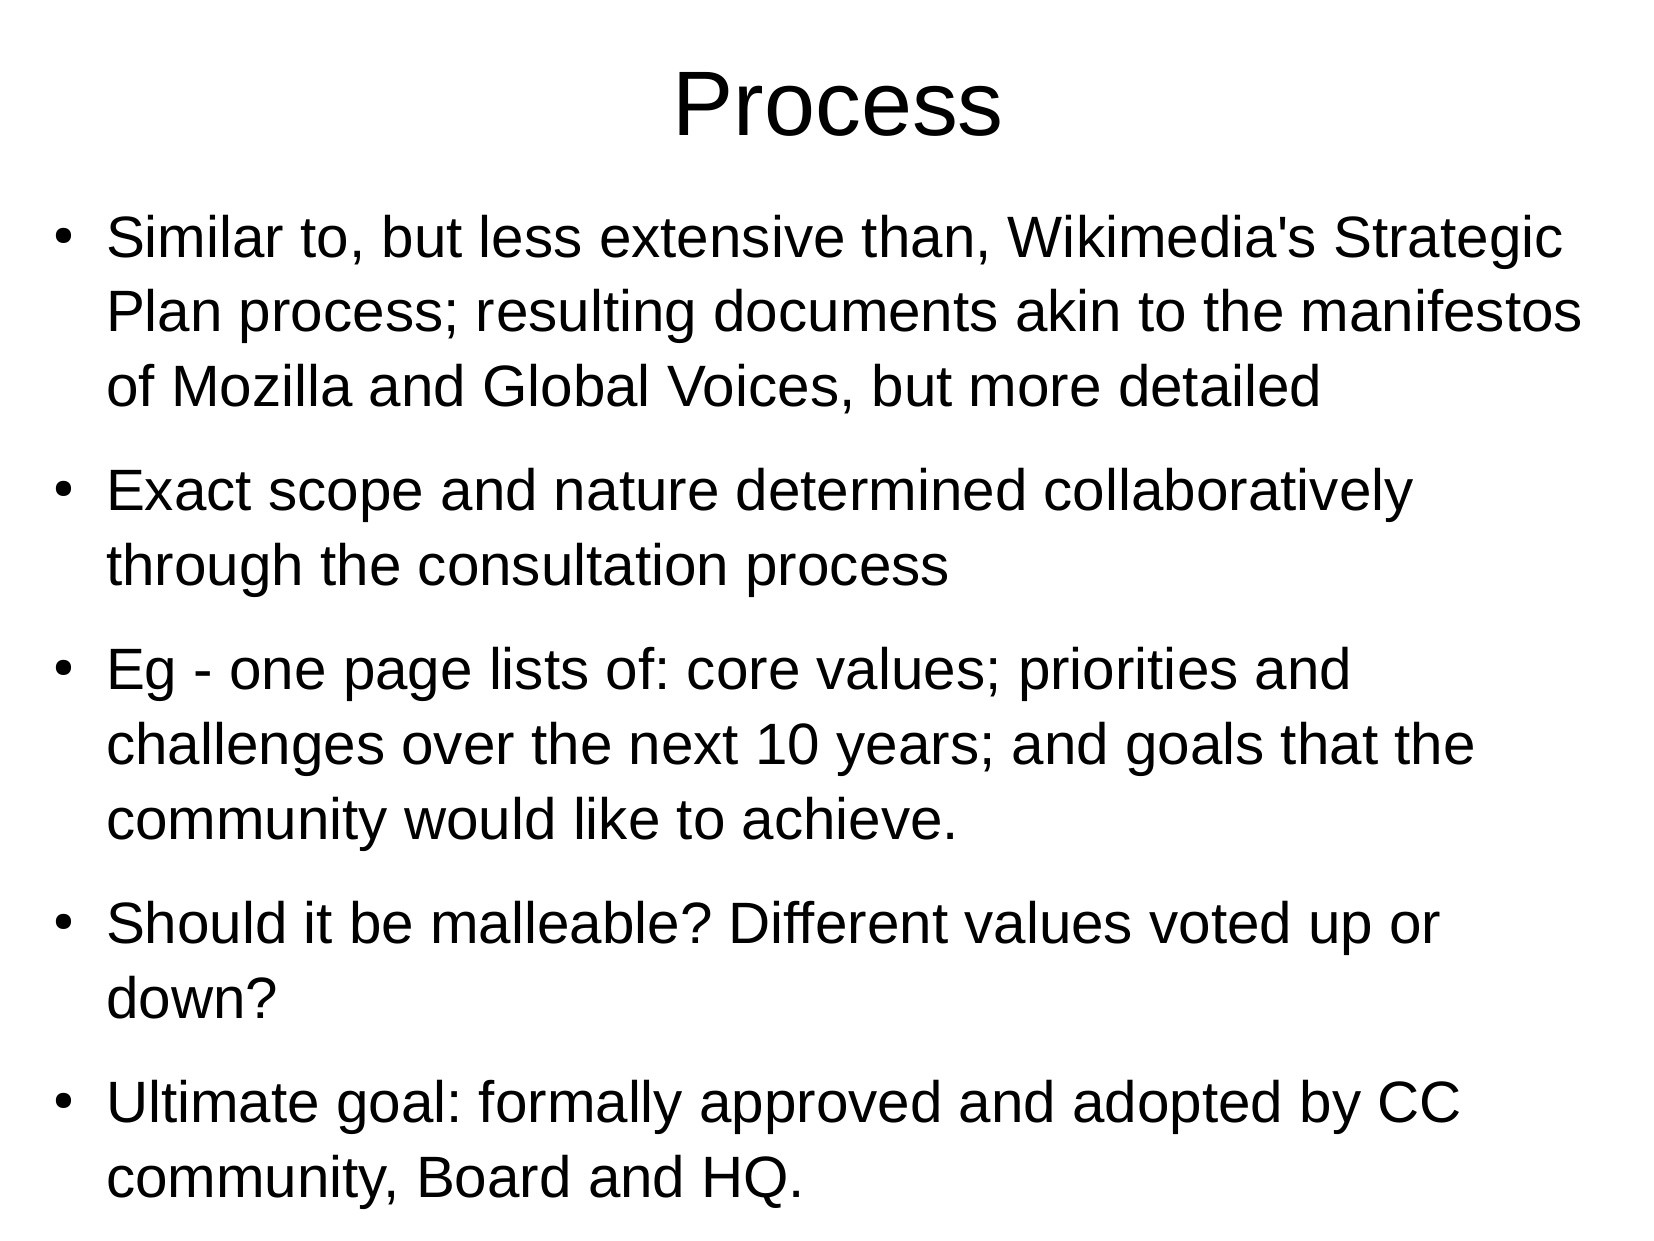

# Process
Similar to, but less extensive than, Wikimedia's Strategic Plan process; resulting documents akin to the manifestos of Mozilla and Global Voices, but more detailed
Exact scope and nature determined collaboratively through the consultation process
Eg - one page lists of: core values; priorities and challenges over the next 10 years; and goals that the community would like to achieve.
Should it be malleable? Different values voted up or down?
Ultimate goal: formally approved and adopted by CC community, Board and HQ.